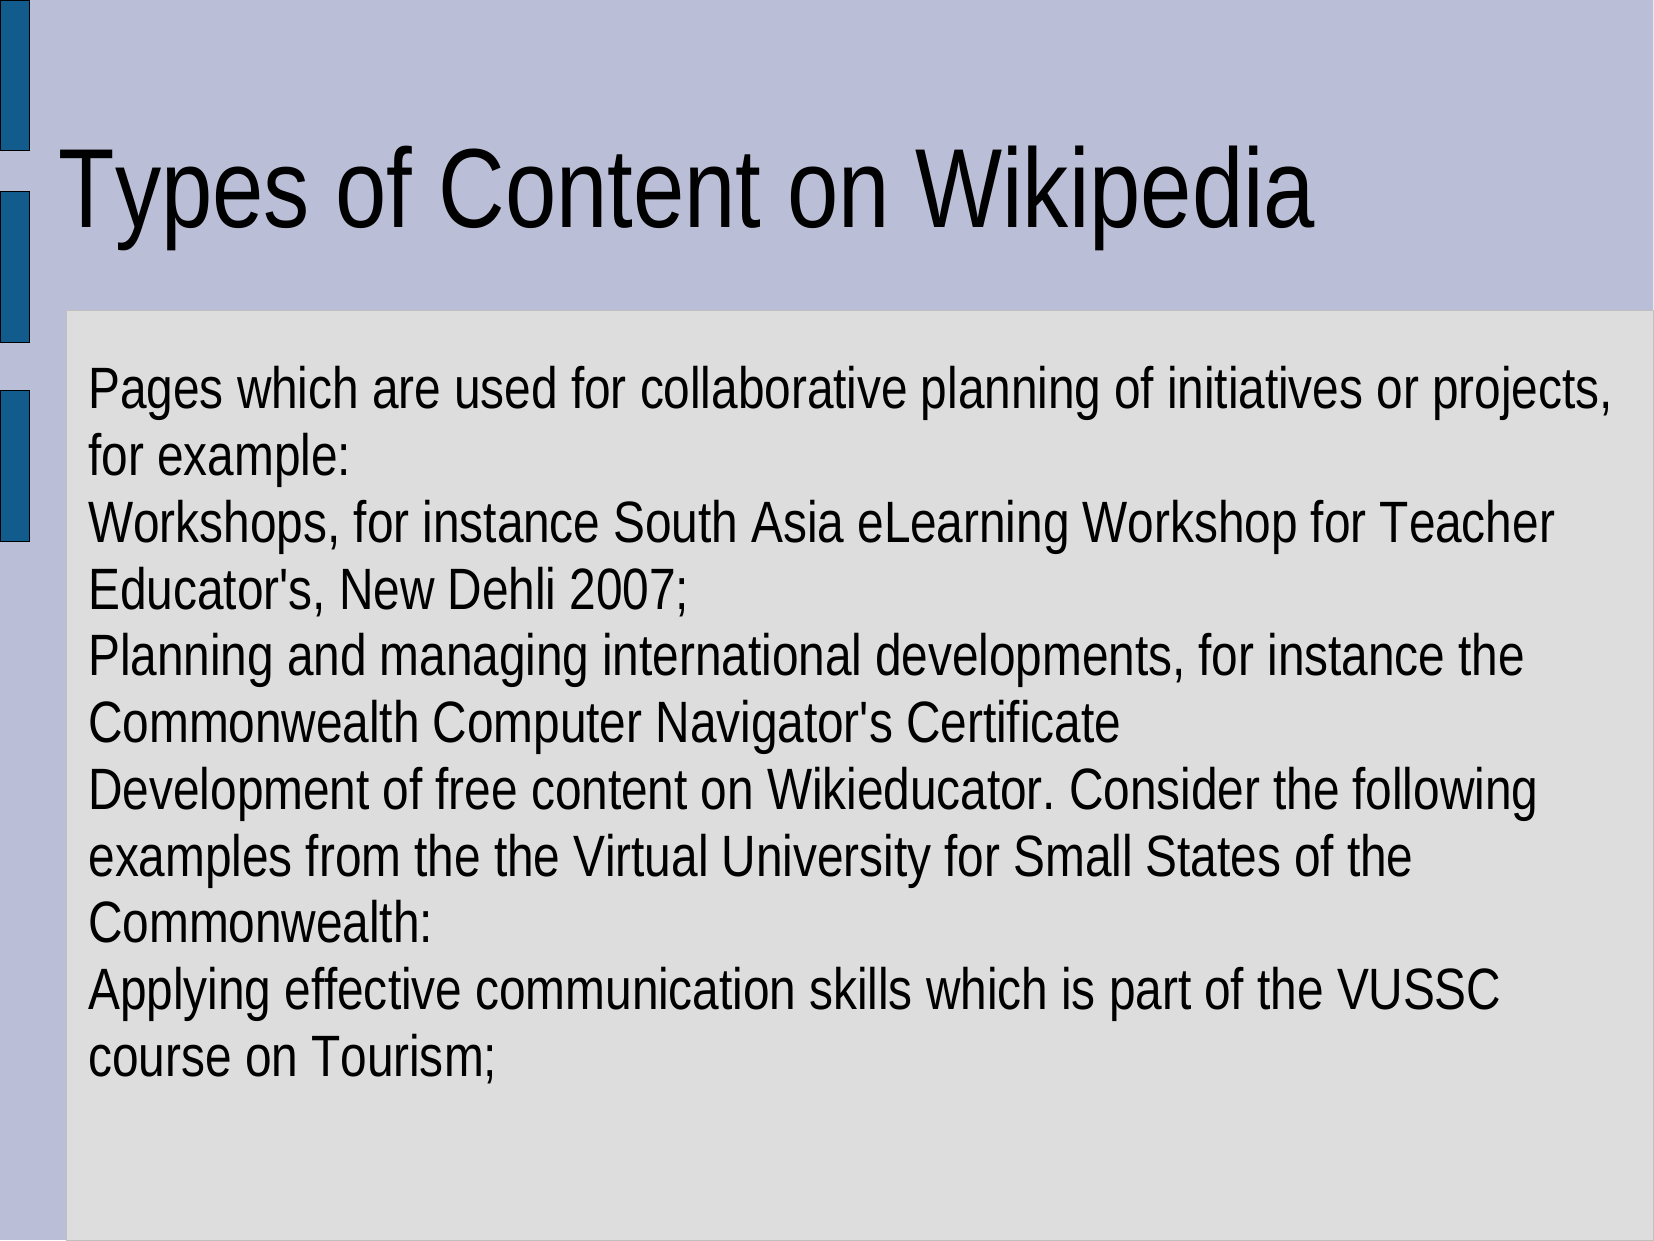

Types of Content on Wikipedia
Pages which are used for collaborative planning of initiatives or projects, for example:
Workshops, for instance South Asia eLearning Workshop for Teacher Educator's, New Dehli 2007;
Planning and managing international developments, for instance the Commonwealth Computer Navigator's Certificate
Development of free content on Wikieducator. Consider the following examples from the the Virtual University for Small States of the Commonwealth:
Applying effective communication skills which is part of the VUSSC course on Tourism;